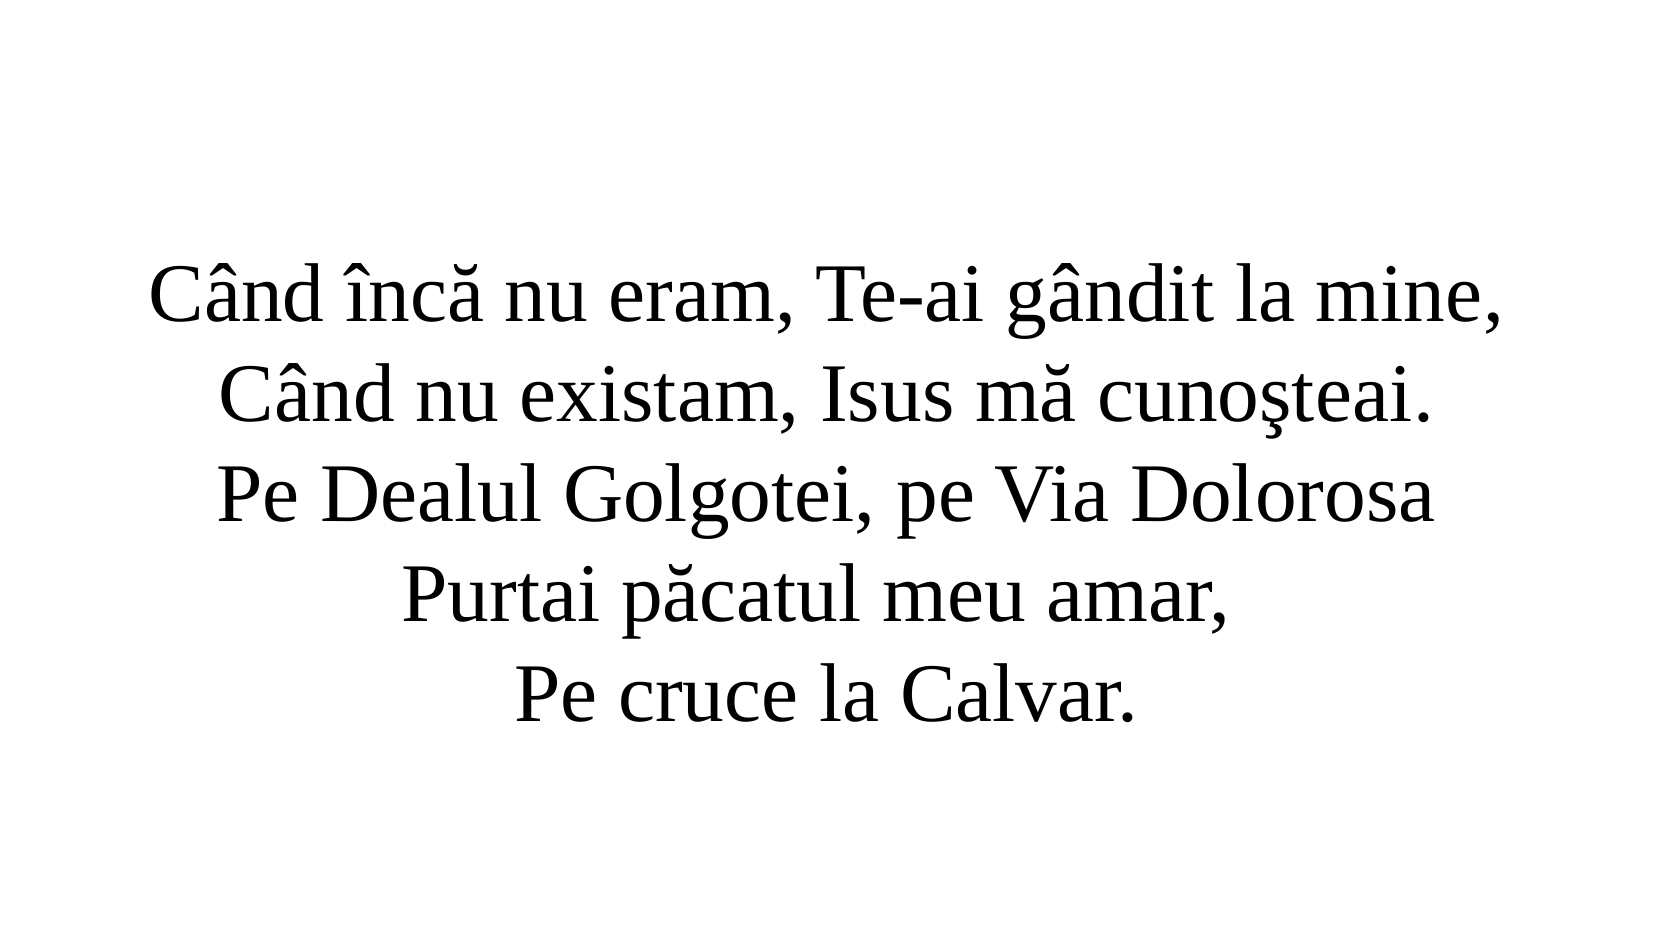

# Când încă nu eram, Te-ai gândit la mine, Când nu existam, Isus mă cunoşteai. Pe Dealul Golgotei, pe Via Dolorosa Purtai păcatul meu amar,
Pe cruce la Calvar.